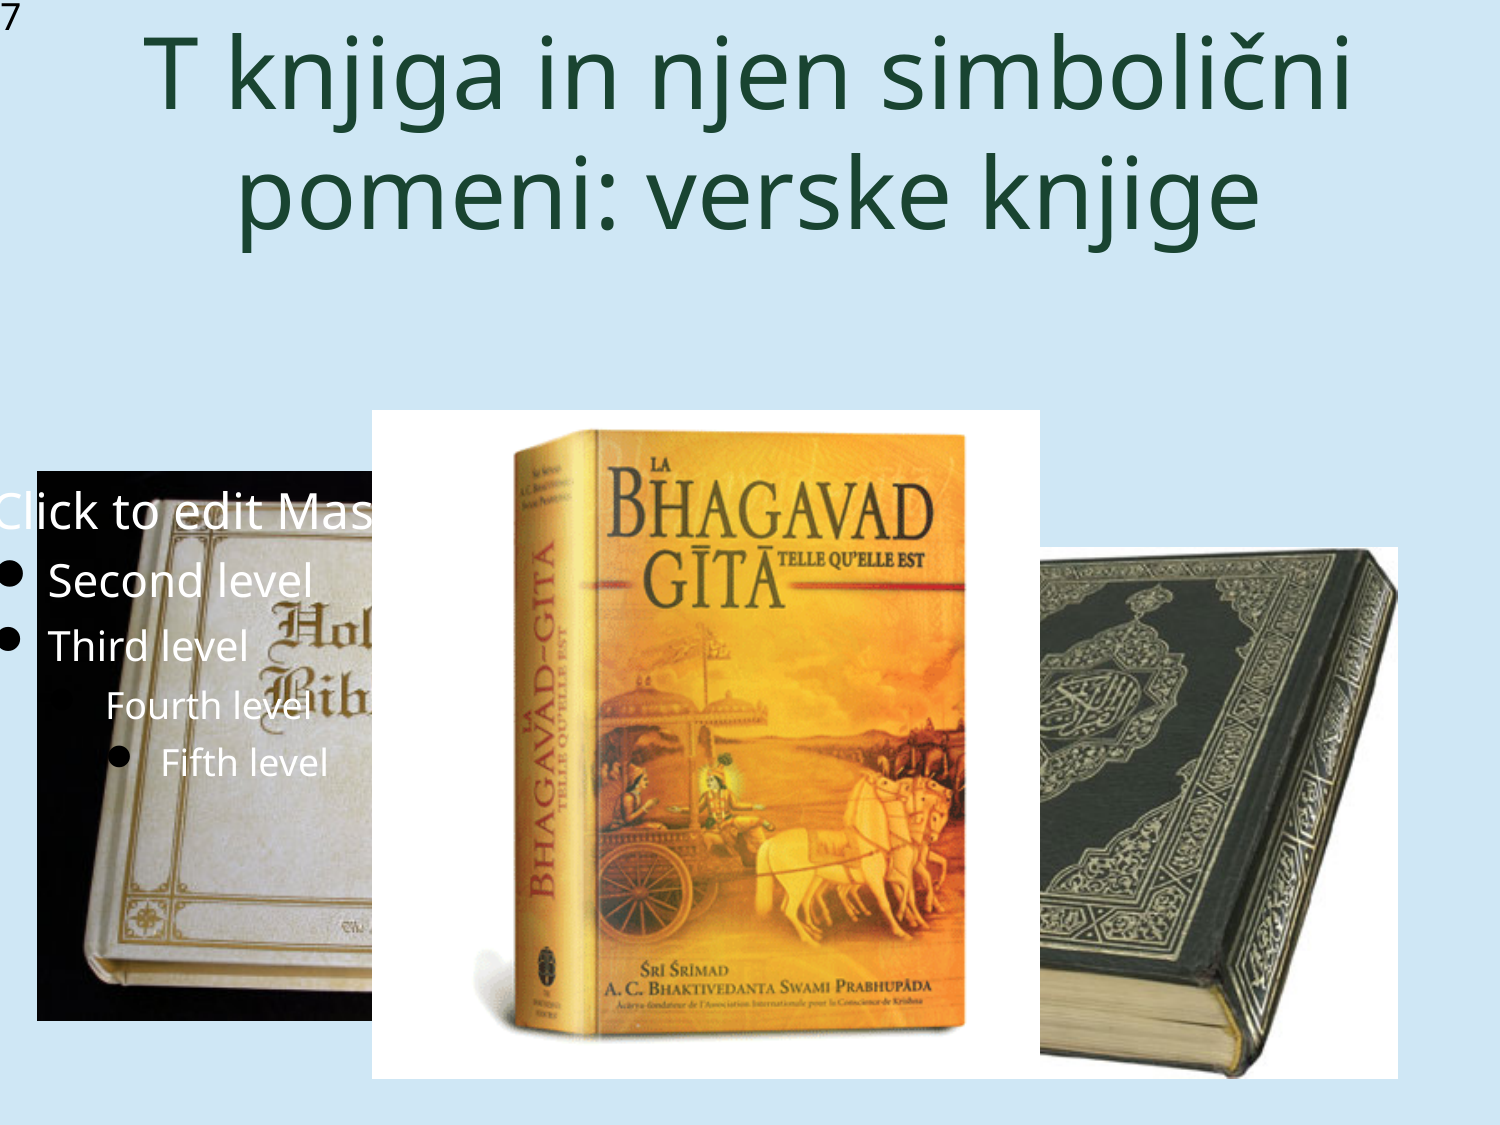

# T knjiga in njen simbolični pomeni: verske knjige
Click to edit Master text styles
Second level
Third level
Fourth level
Fifth level